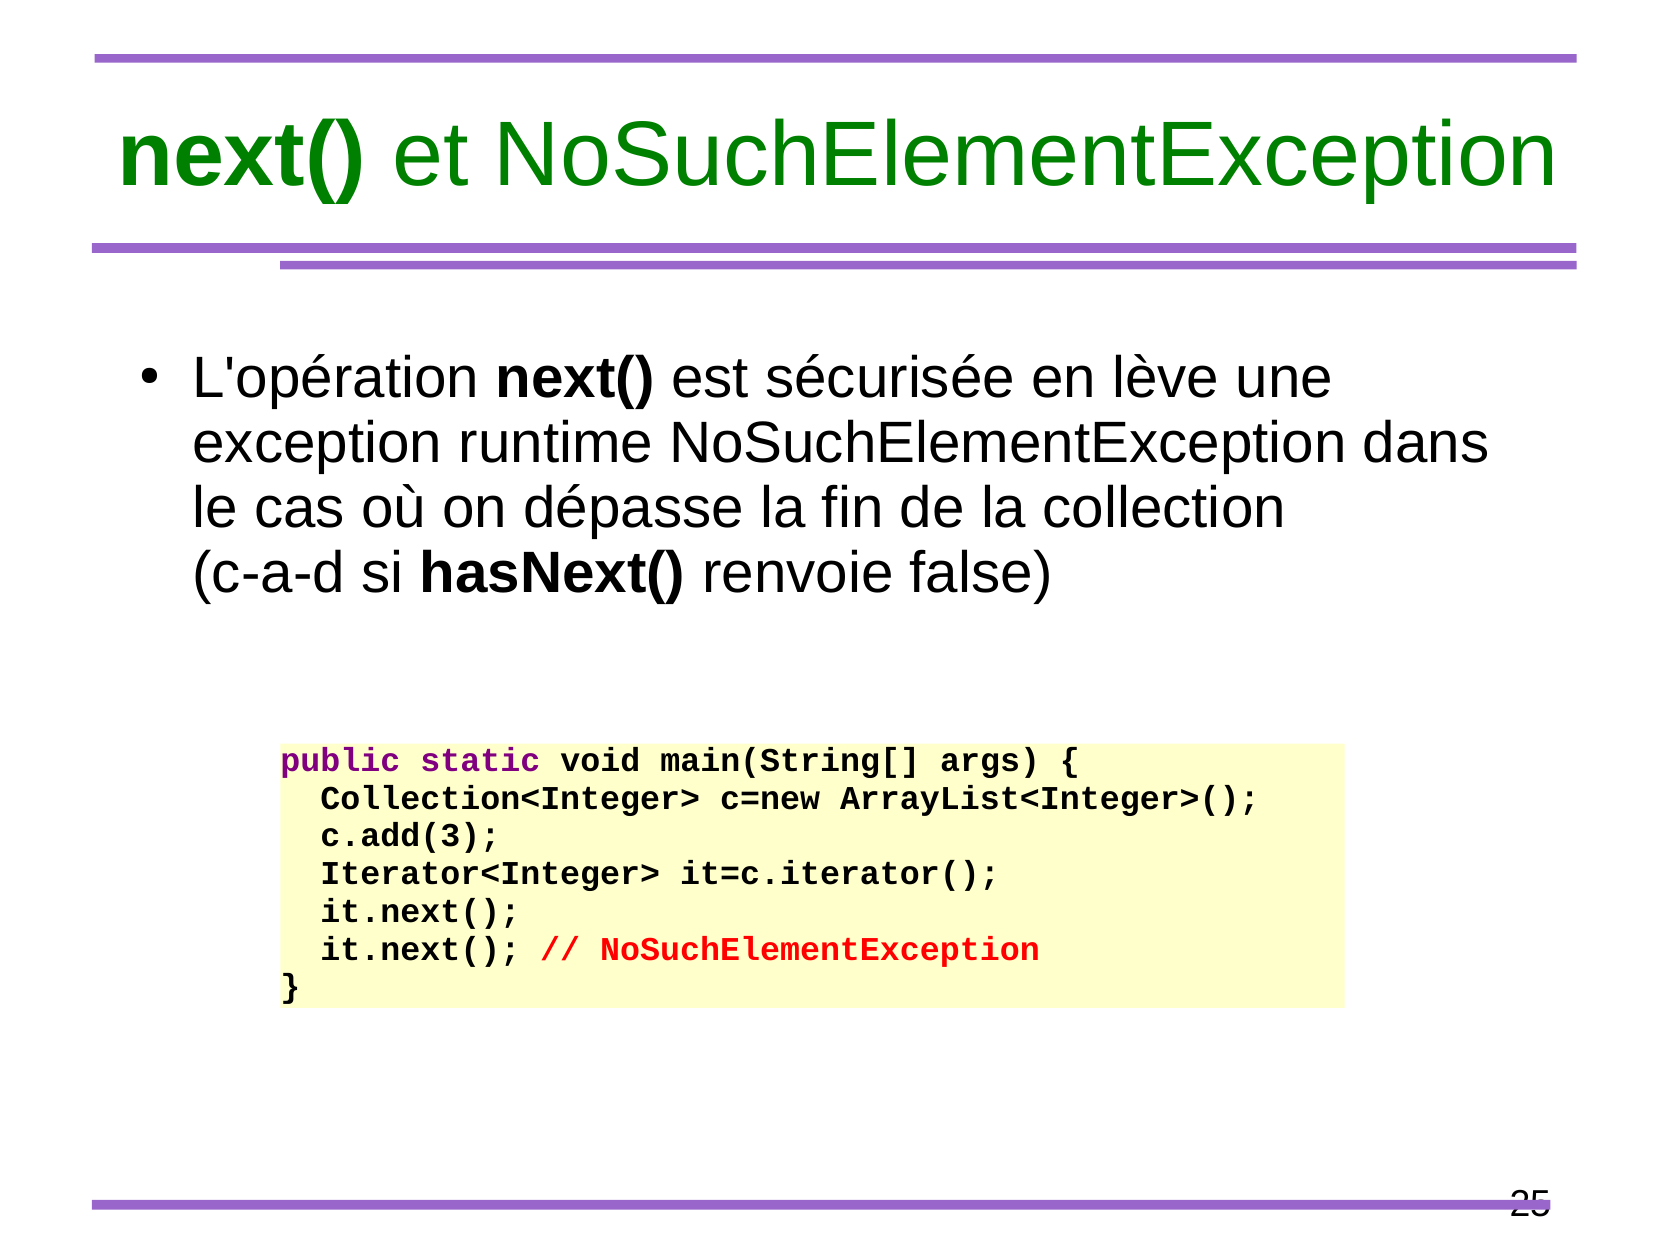

# next() et NoSuchElementException
L'opération next() est sécurisée en lève une exception runtime NoSuchElementException dans le cas où on dépasse la fin de la collection
(c-a-d si hasNext() renvoie false)
public static void main(String[] args) {
 Collection<Integer> c=new ArrayList<Integer>();
 c.add(3);
 Iterator<Integer> it=c.iterator();
 it.next();
 it.next(); // NoSuchElementException
}